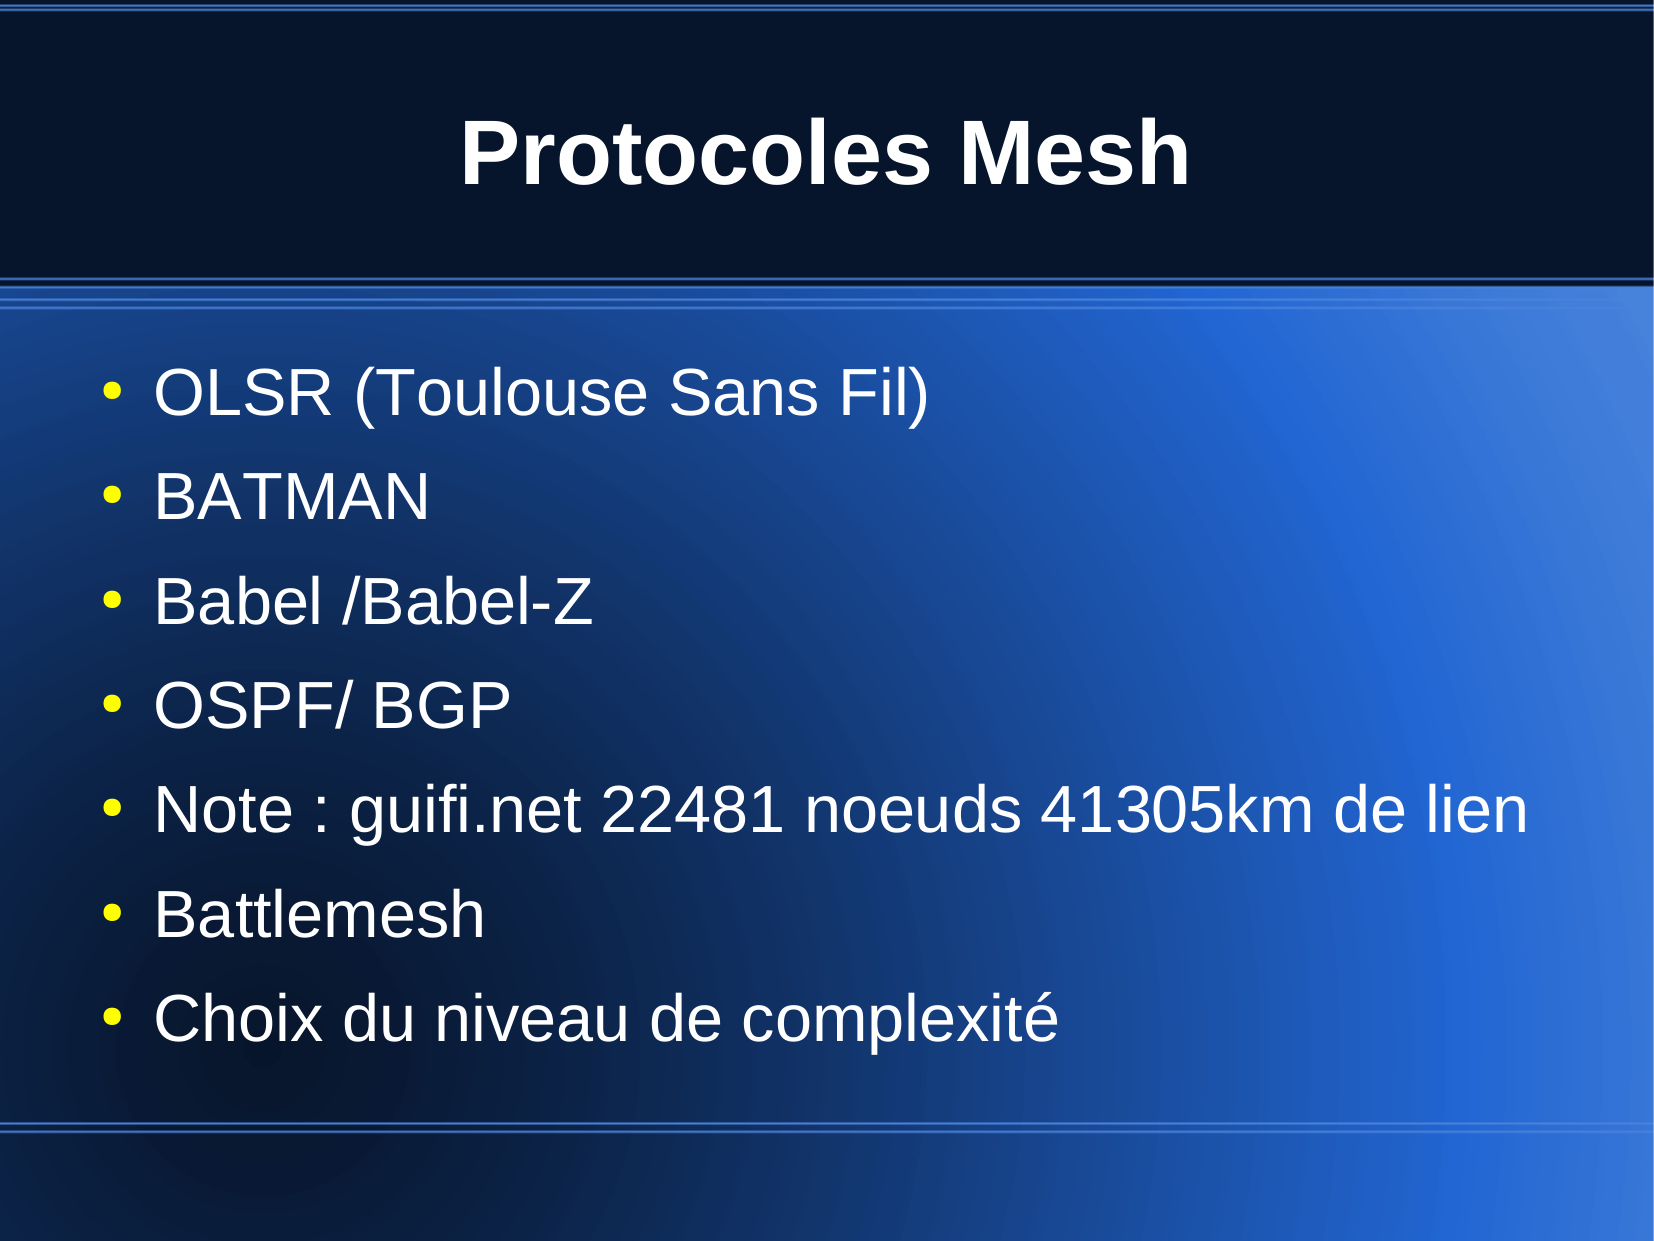

# Protocoles Mesh
OLSR (Toulouse Sans Fil)
BATMAN
Babel /Babel-Z
OSPF/ BGP
Note : guifi.net 22481 noeuds 41305km de lien
Battlemesh
Choix du niveau de complexité